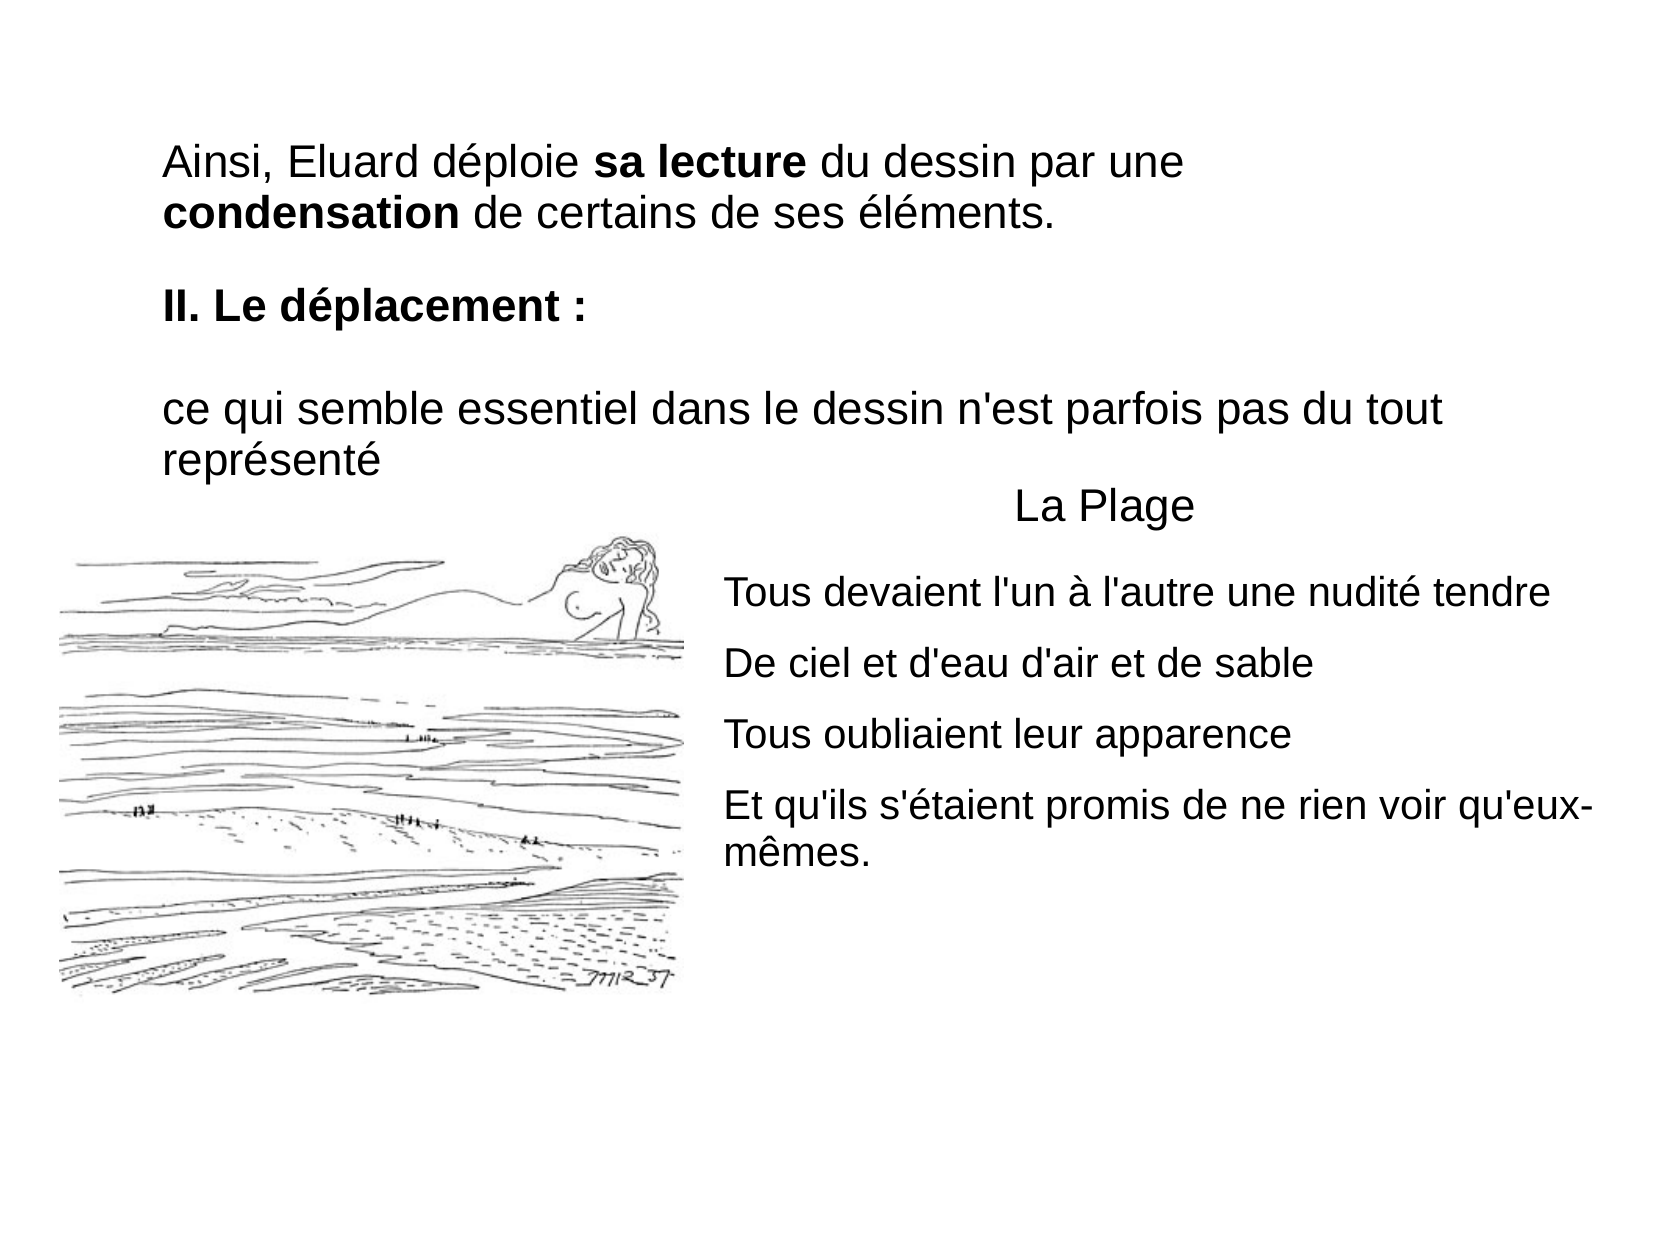

Ainsi, Eluard déploie sa lecture du dessin par une condensation de certains de ses éléments.
II. Le déplacement :
ce qui semble essentiel dans le dessin n'est parfois pas du tout représenté
La Plage
Tous devaient l'un à l'autre une nudité tendre
De ciel et d'eau d'air et de sable
Tous oubliaient leur apparence
Et qu'ils s'étaient promis de ne rien voir qu'eux-mêmes.